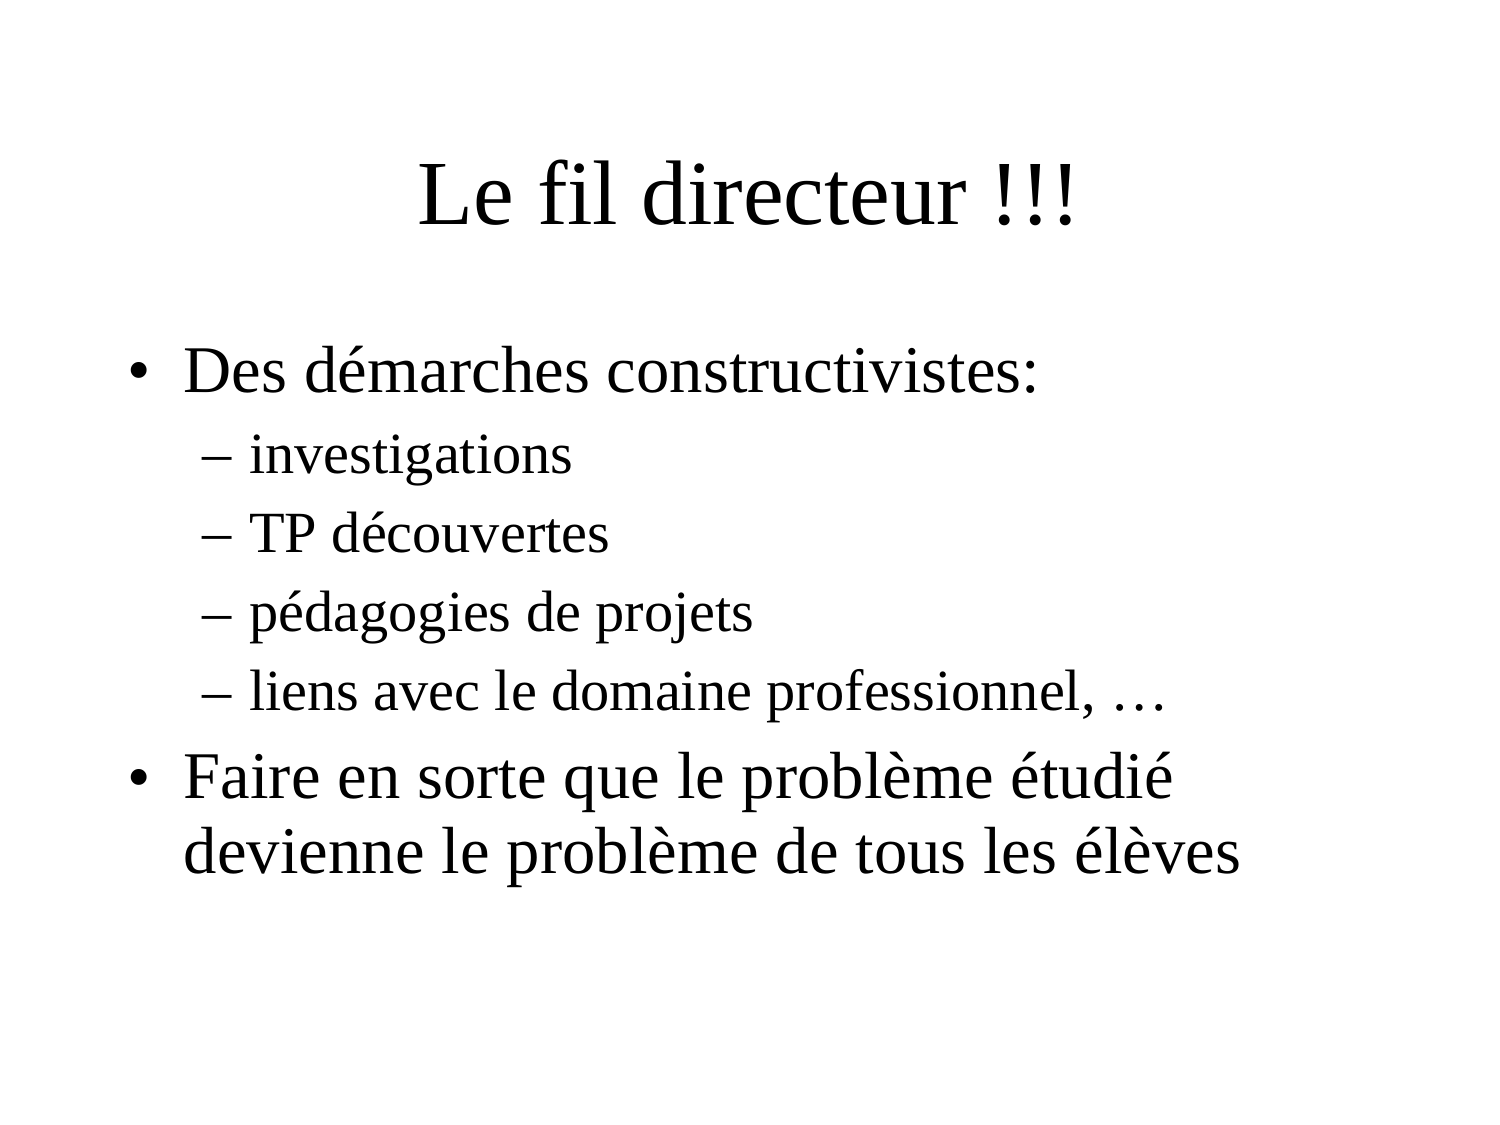

# Le fil directeur !!!
Des démarches constructivistes:
investigations
TP découvertes
pédagogies de projets
liens avec le domaine professionnel, …
Faire en sorte que le problème étudié devienne le problème de tous les élèves